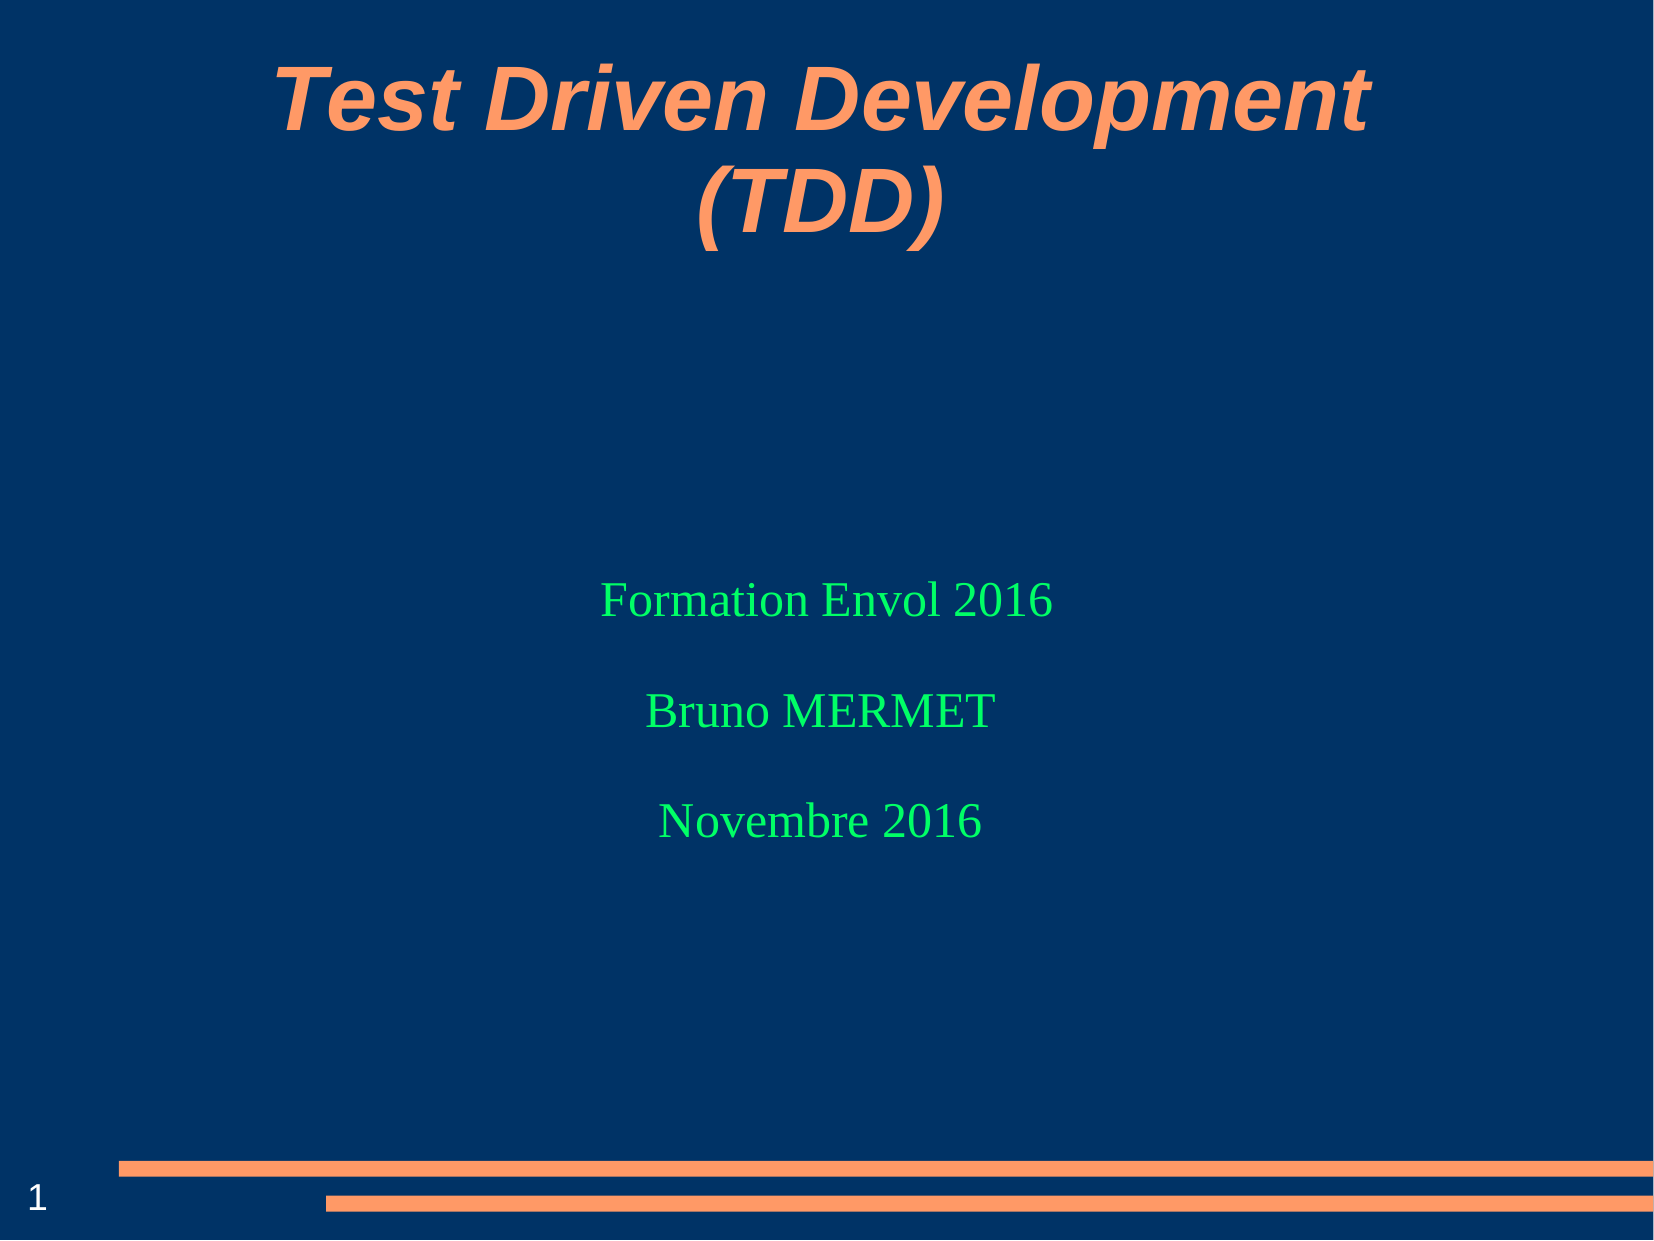

# Test Driven Development (TDD)
 Formation Envol 2016
Bruno MERMET
Novembre 2016